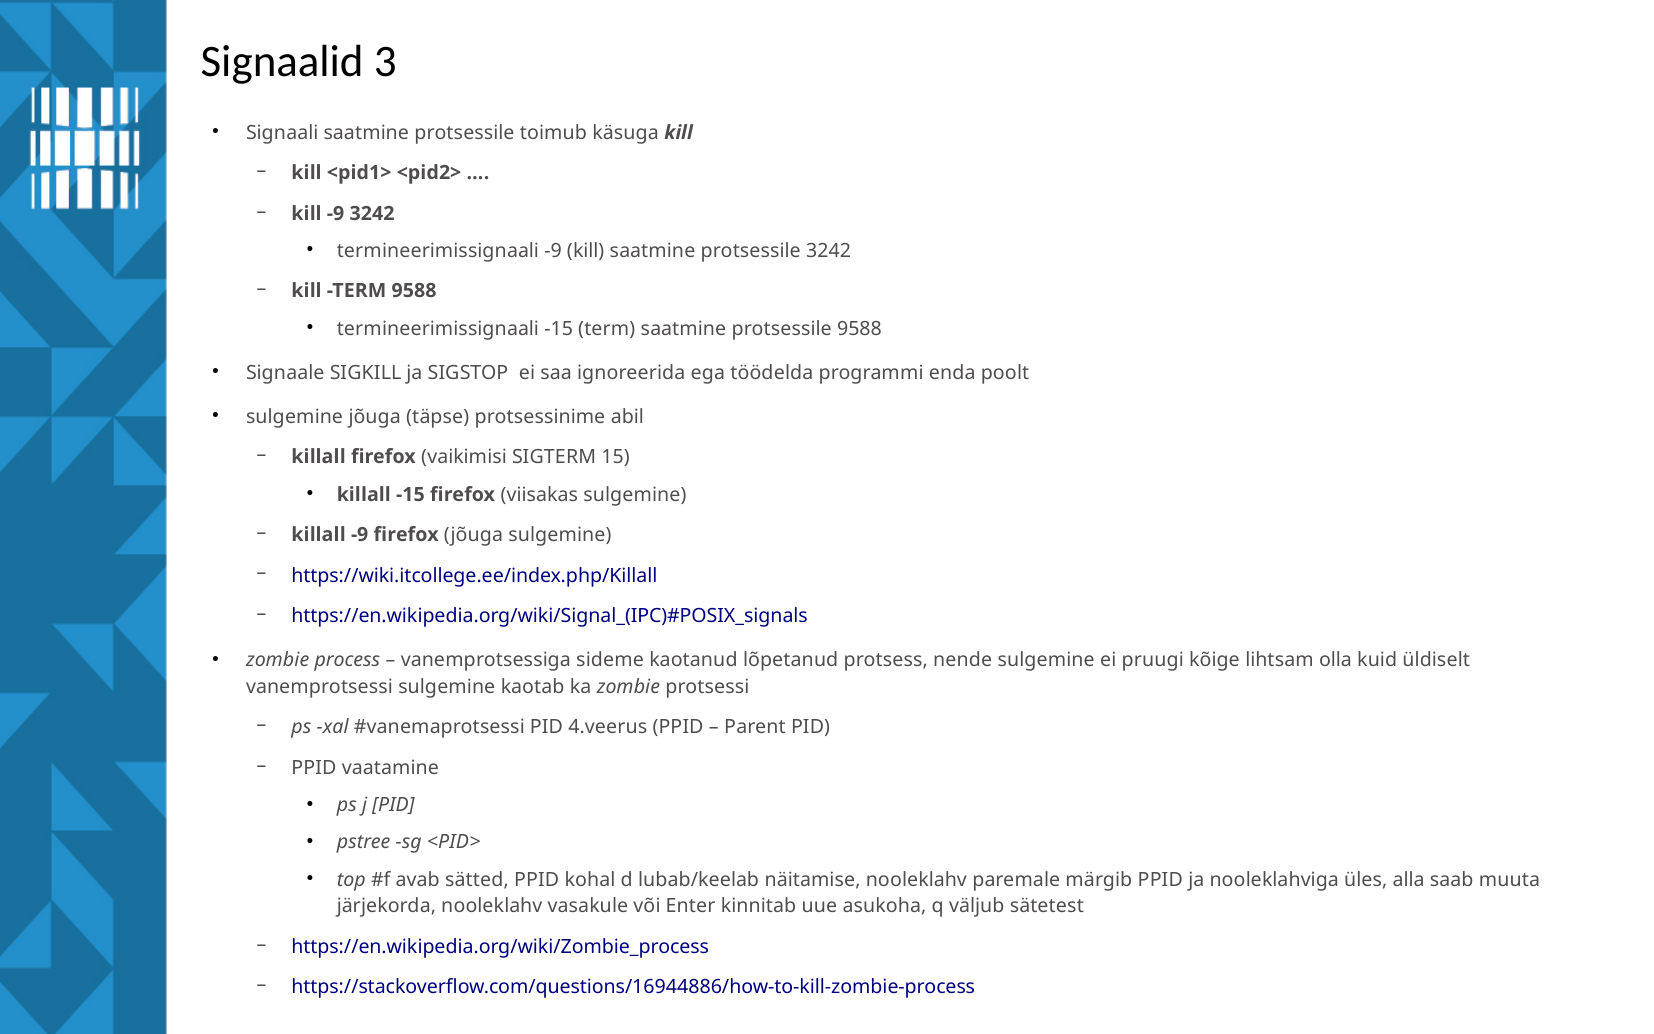

# Signaalid 3
Signaali saatmine protsessile toimub käsuga kill
kill <pid1> <pid2> ….
kill -9 3242
termineerimissignaali -9 (kill) saatmine protsessile 3242
kill -TERM 9588
termineerimissignaali -15 (term) saatmine protsessile 9588
Signaale SIGKILL ja SIGSTOP ei saa ignoreerida ega töödelda programmi enda poolt
sulgemine jõuga (täpse) protsessinime abil
killall firefox (vaikimisi SIGTERM 15)
killall -15 firefox (viisakas sulgemine)
killall -9 firefox (jõuga sulgemine)
https://wiki.itcollege.ee/index.php/Killall
https://en.wikipedia.org/wiki/Signal_(IPC)#POSIX_signals
zombie process – vanemprotsessiga sideme kaotanud lõpetanud protsess, nende sulgemine ei pruugi kõige lihtsam olla kuid üldiselt vanemprotsessi sulgemine kaotab ka zombie protsessi
ps -xal #vanemaprotsessi PID 4.veerus (PPID – Parent PID)
PPID vaatamine
ps j [PID]
pstree -sg <PID>
top #f avab sätted, PPID kohal d lubab/keelab näitamise, nooleklahv paremale märgib PPID ja nooleklahviga üles, alla saab muuta järjekorda, nooleklahv vasakule või Enter kinnitab uue asukoha, q väljub sätetest
https://en.wikipedia.org/wiki/Zombie_process
https://stackoverflow.com/questions/16944886/how-to-kill-zombie-process